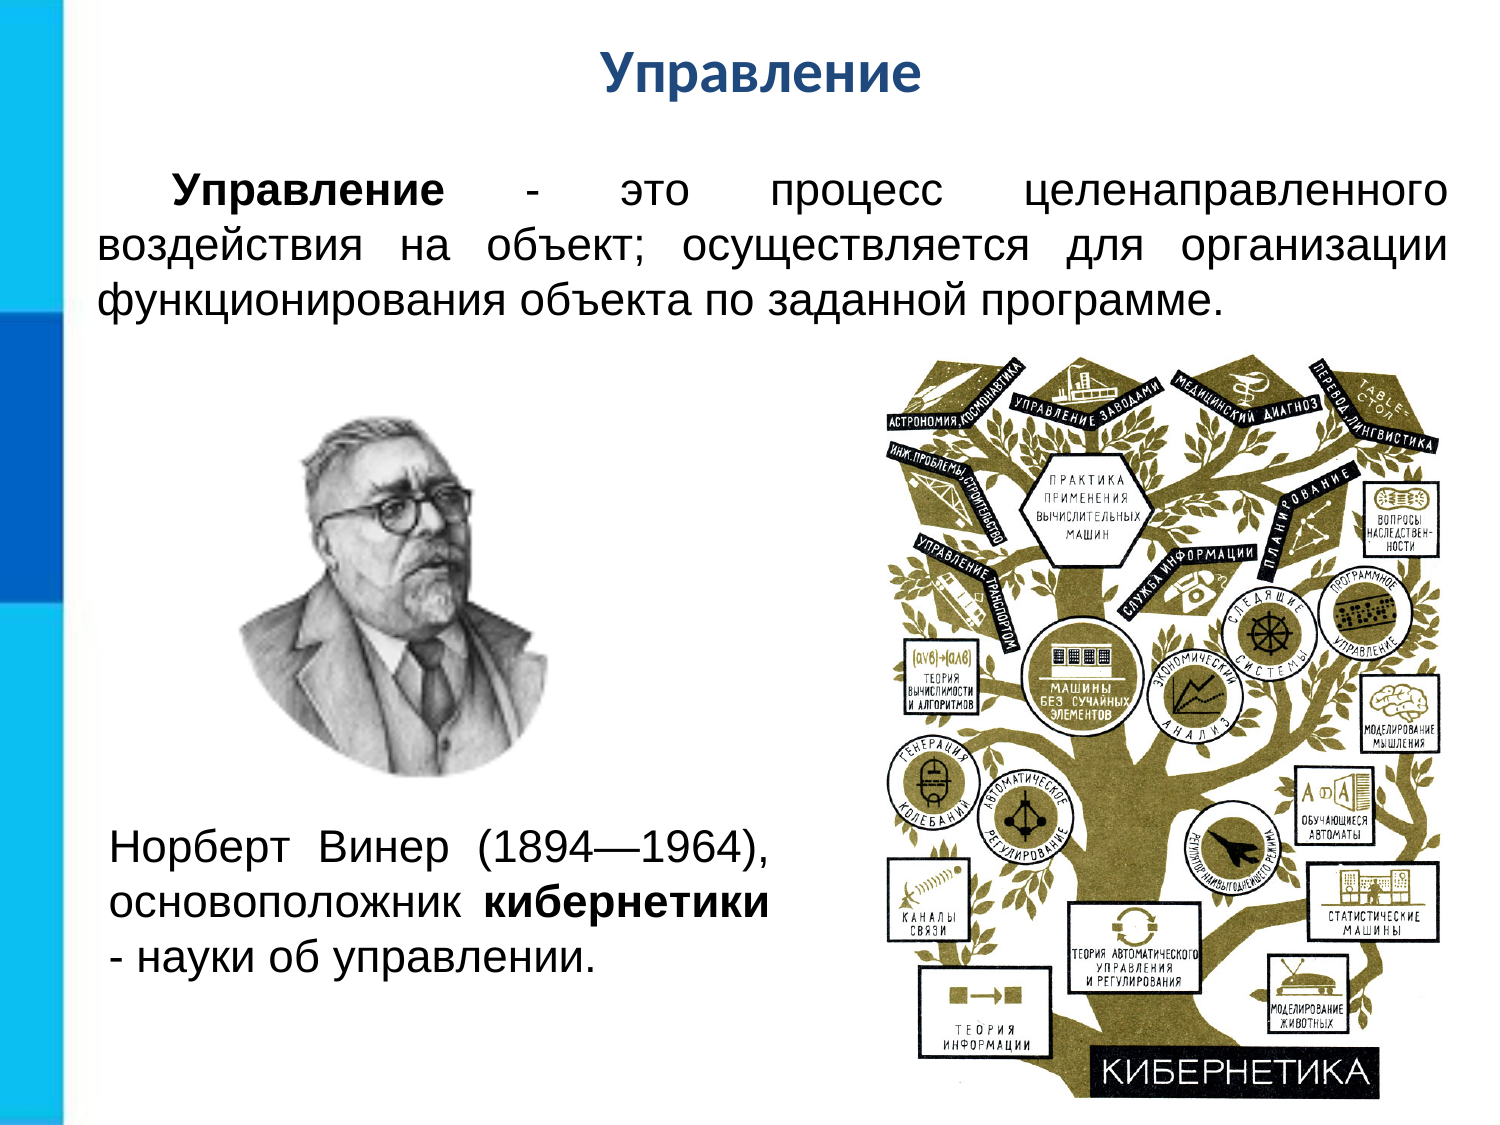

Управление
Управление - это процесс целенаправленного воздействия на объект; осуществляется для организации функционирования объекта по заданной программе.
Норберт Винер (1894—1964), основоположник кибернетики - науки об управлении.